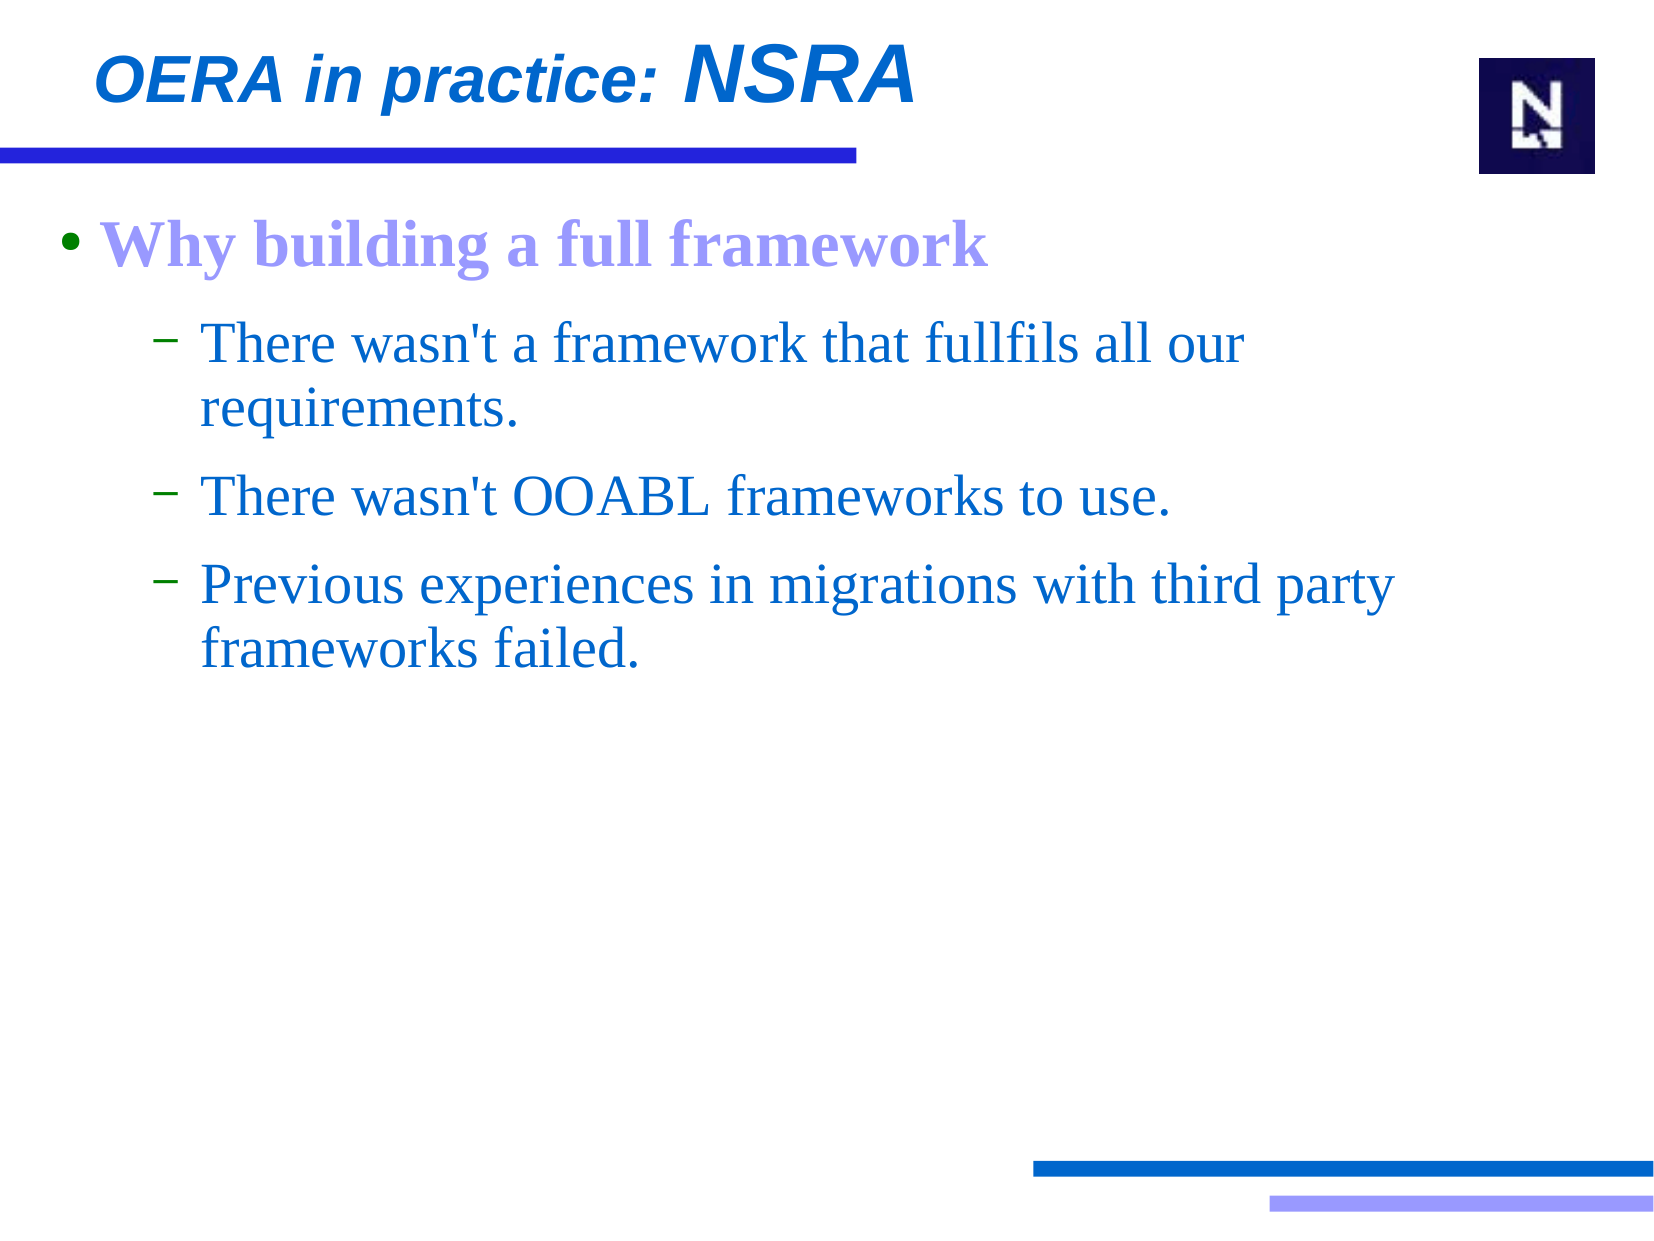

# OERA in practice: NSRA
 Why building a full framework
There wasn't a framework that fullfils all our requirements.
There wasn't OOABL frameworks to use.
Previous experiences in migrations with third party frameworks failed.